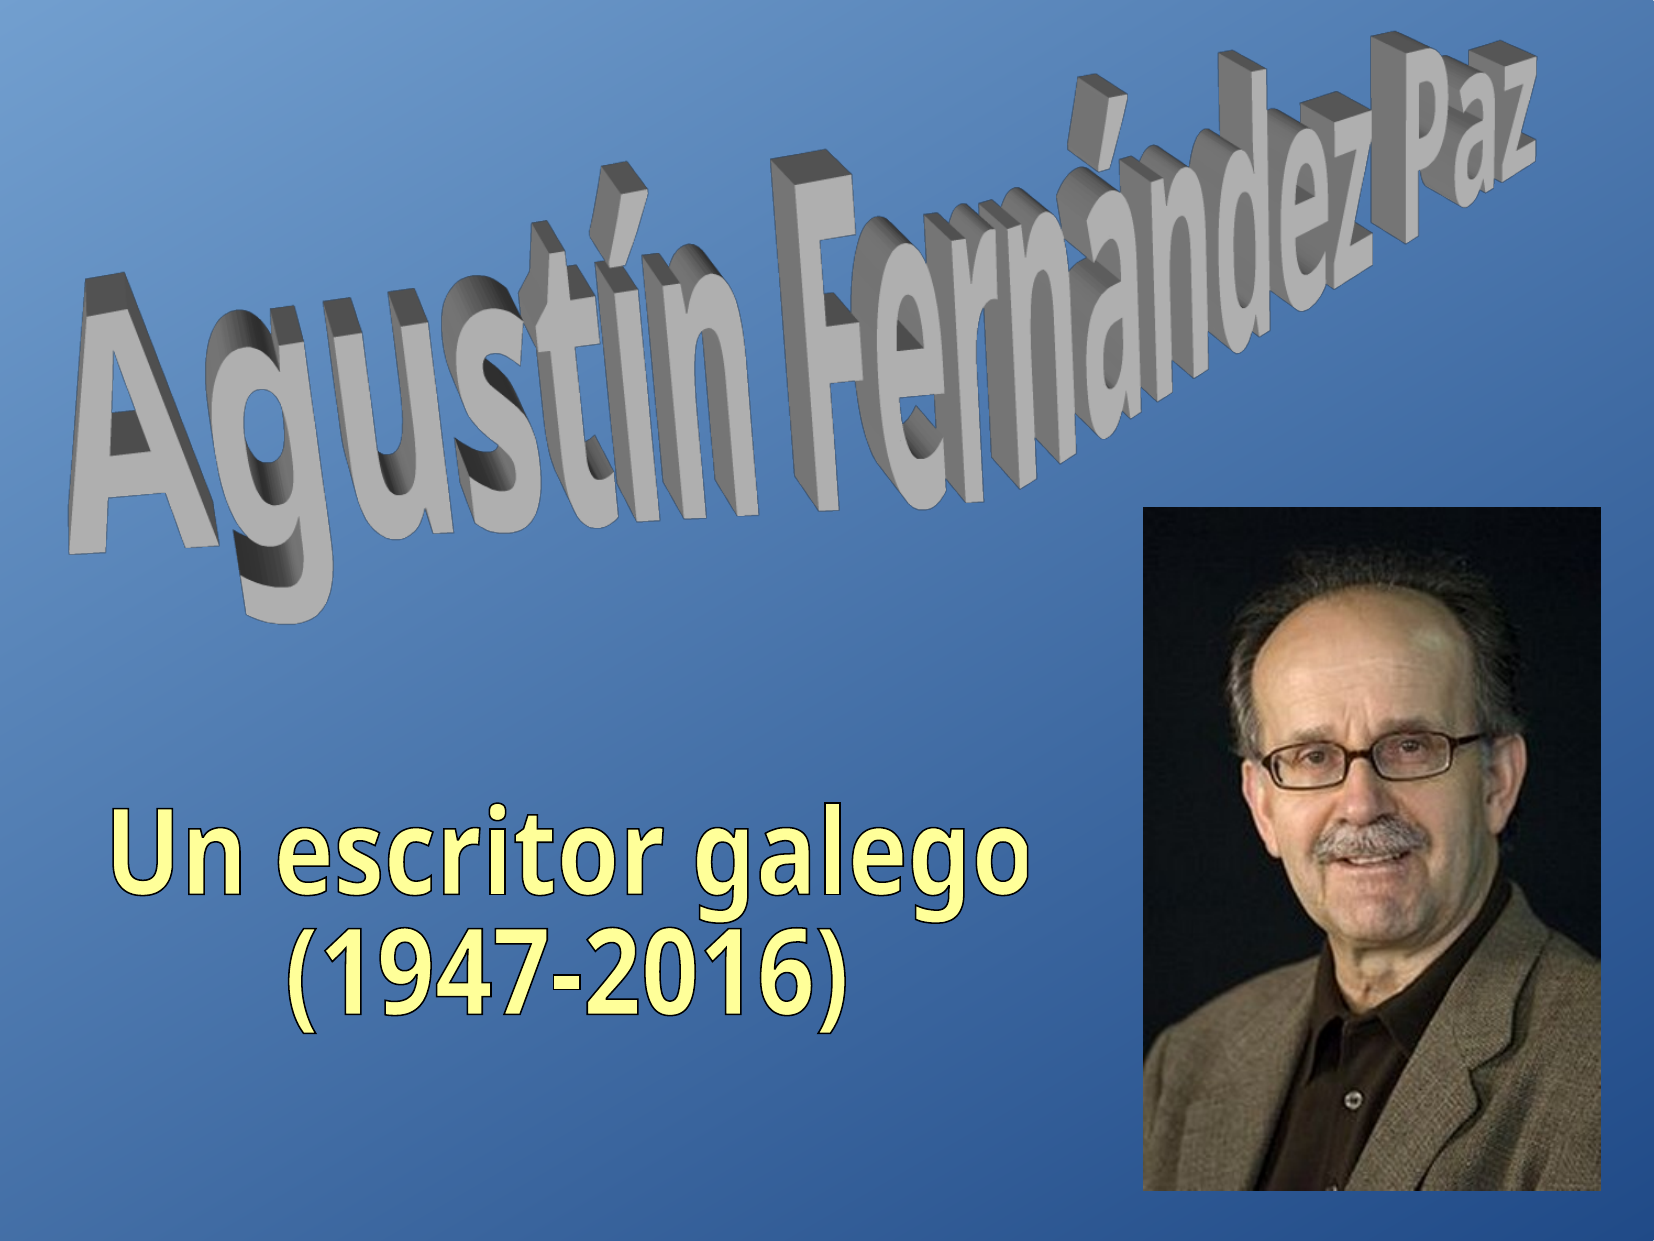

Agustín Fernández Paz
Un escritor galego
(1947-2016)